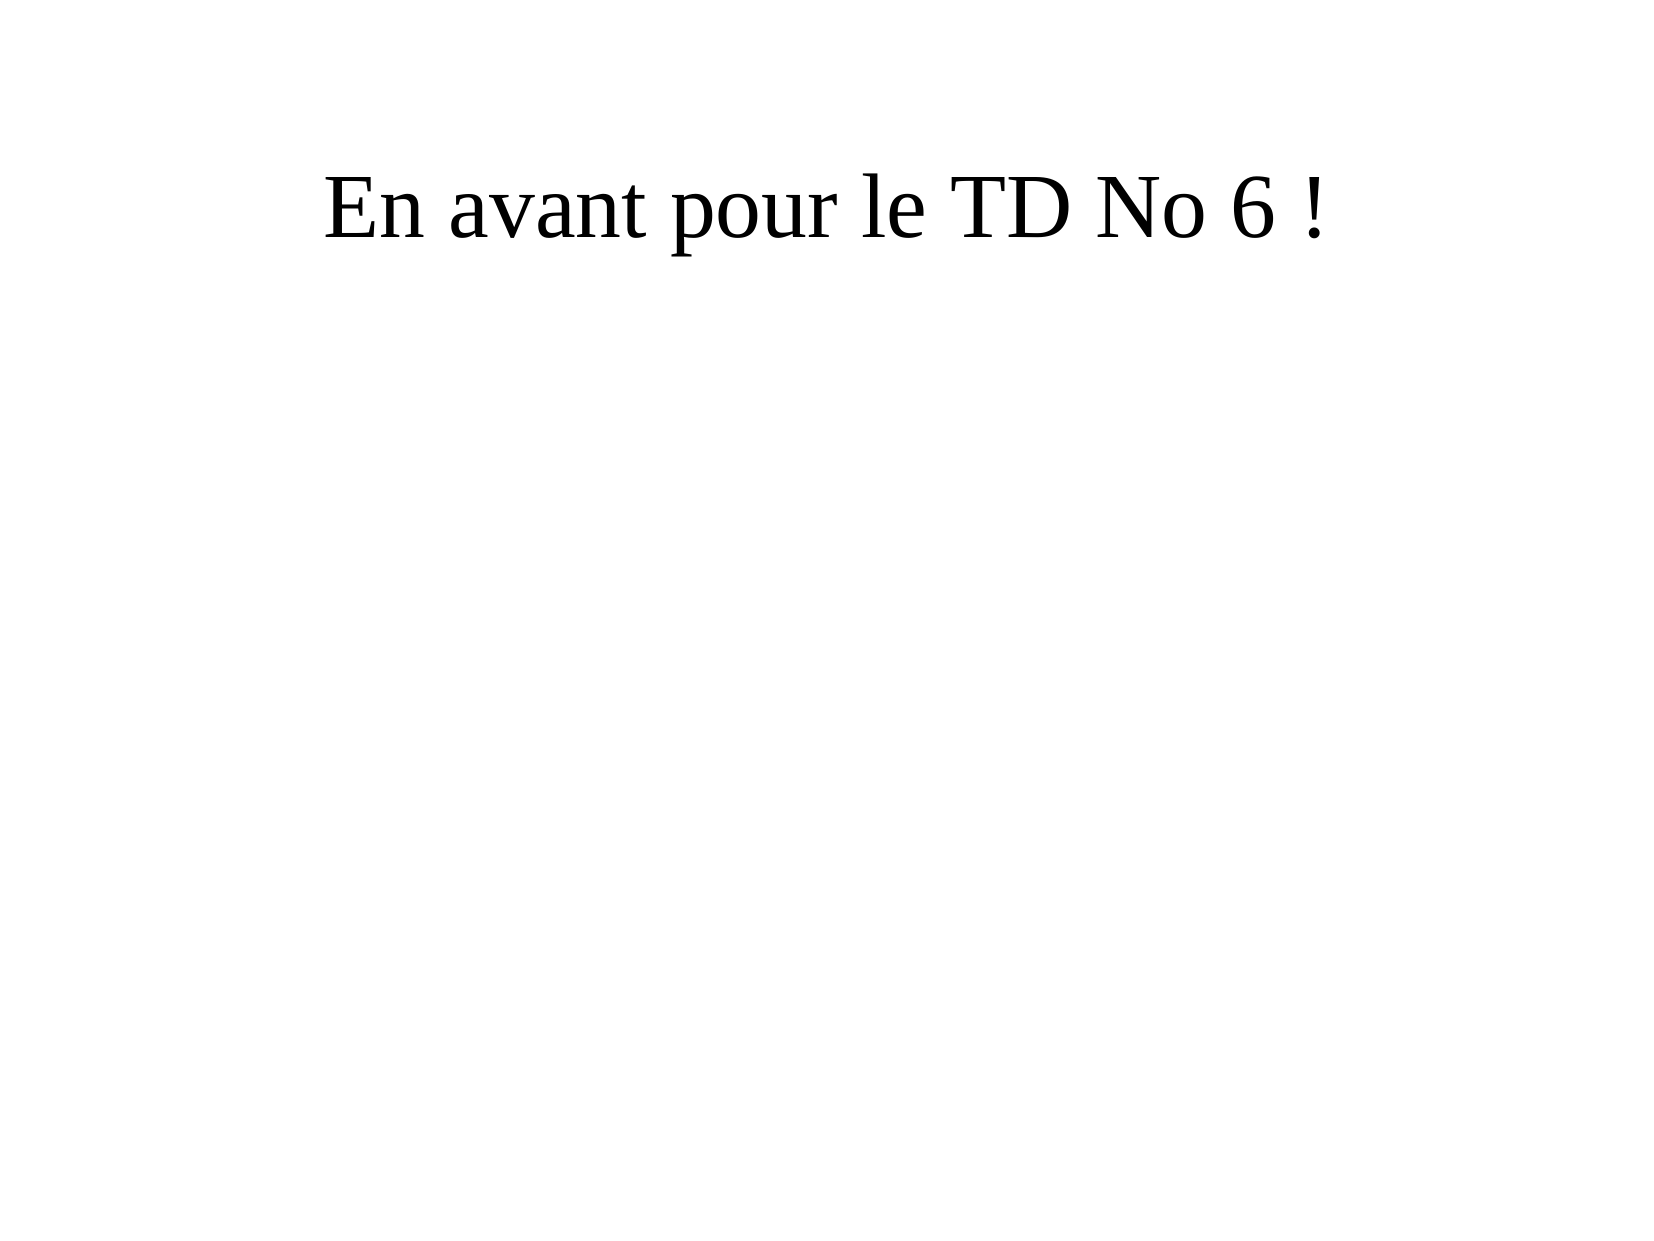

# En avant pour le TD No 6 !